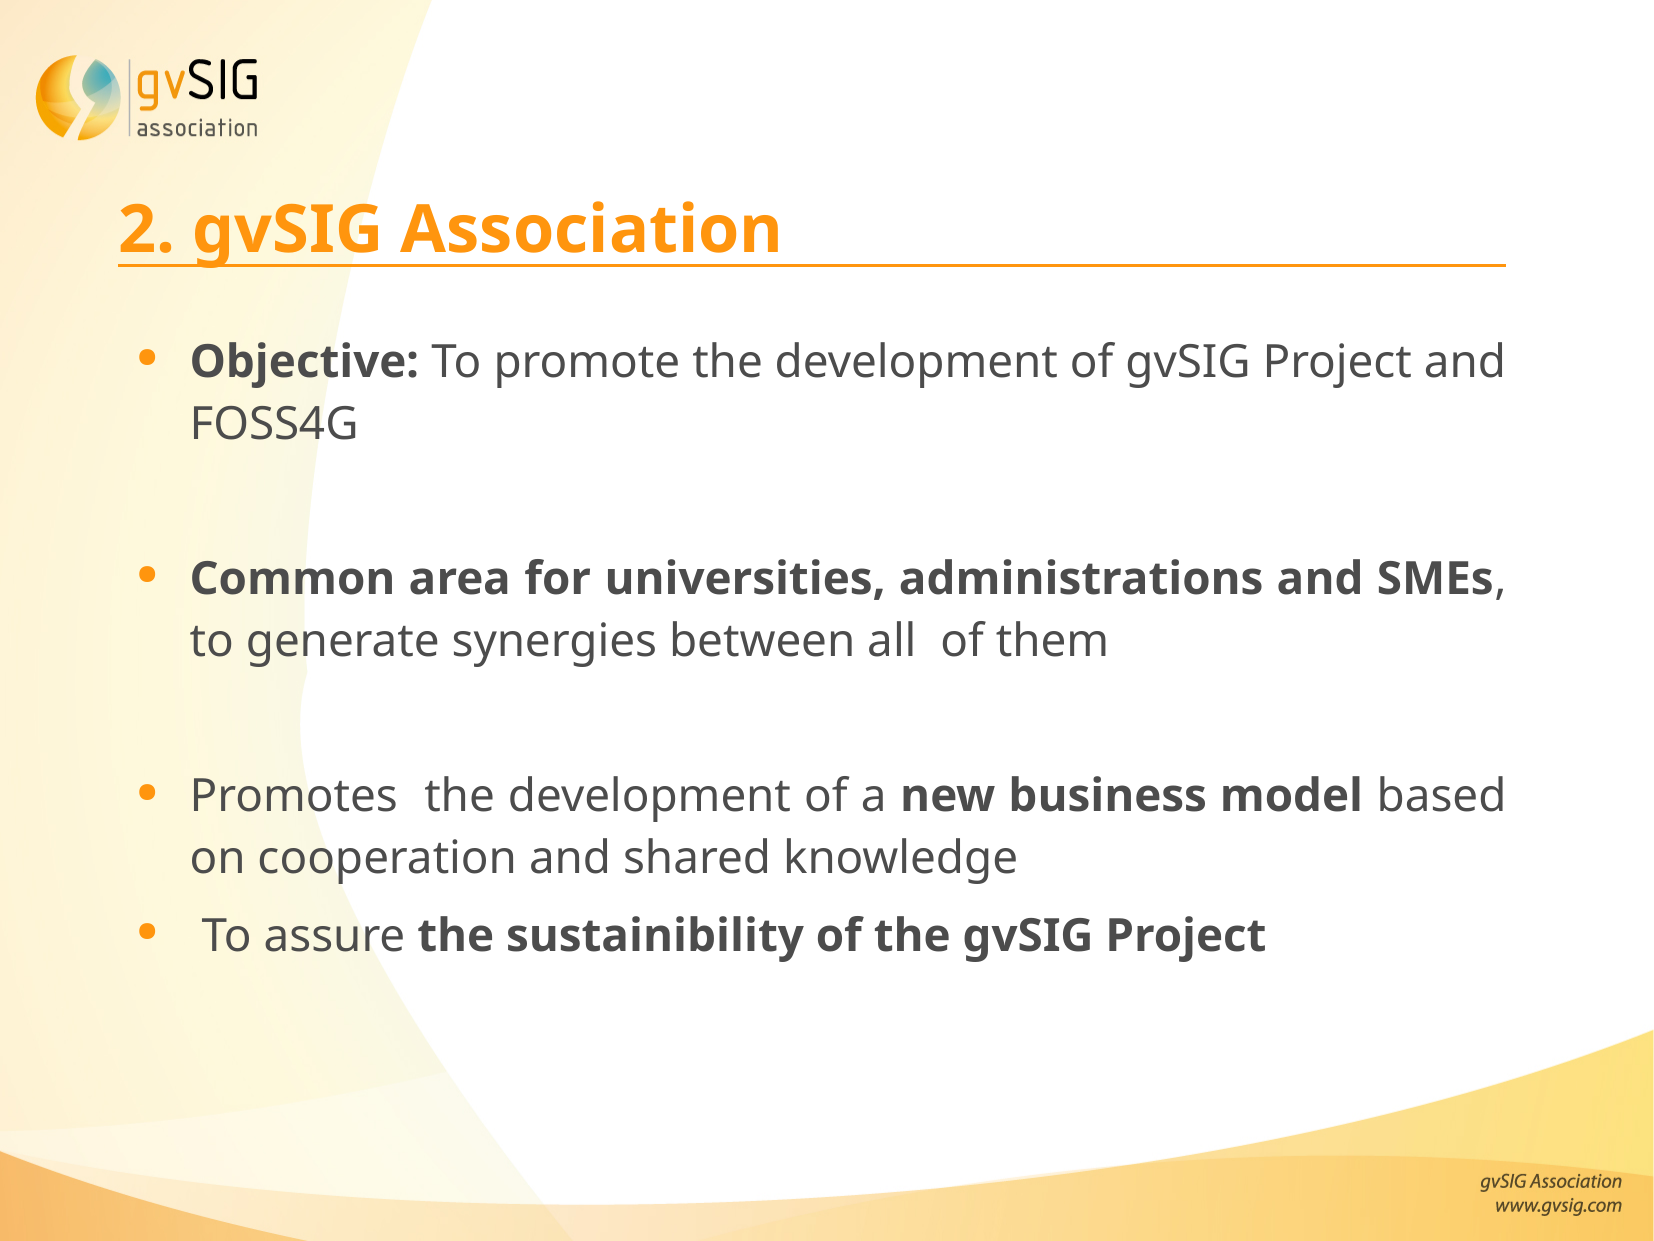

# 2. gvSIG Association
Objective: To promote the development of gvSIG Project and FOSS4G
Common area for universities, administrations and SMEs, to generate synergies between all of them
Promotes the development of a new business model based on cooperation and shared knowledge
 To assure the sustainibility of the gvSIG Project